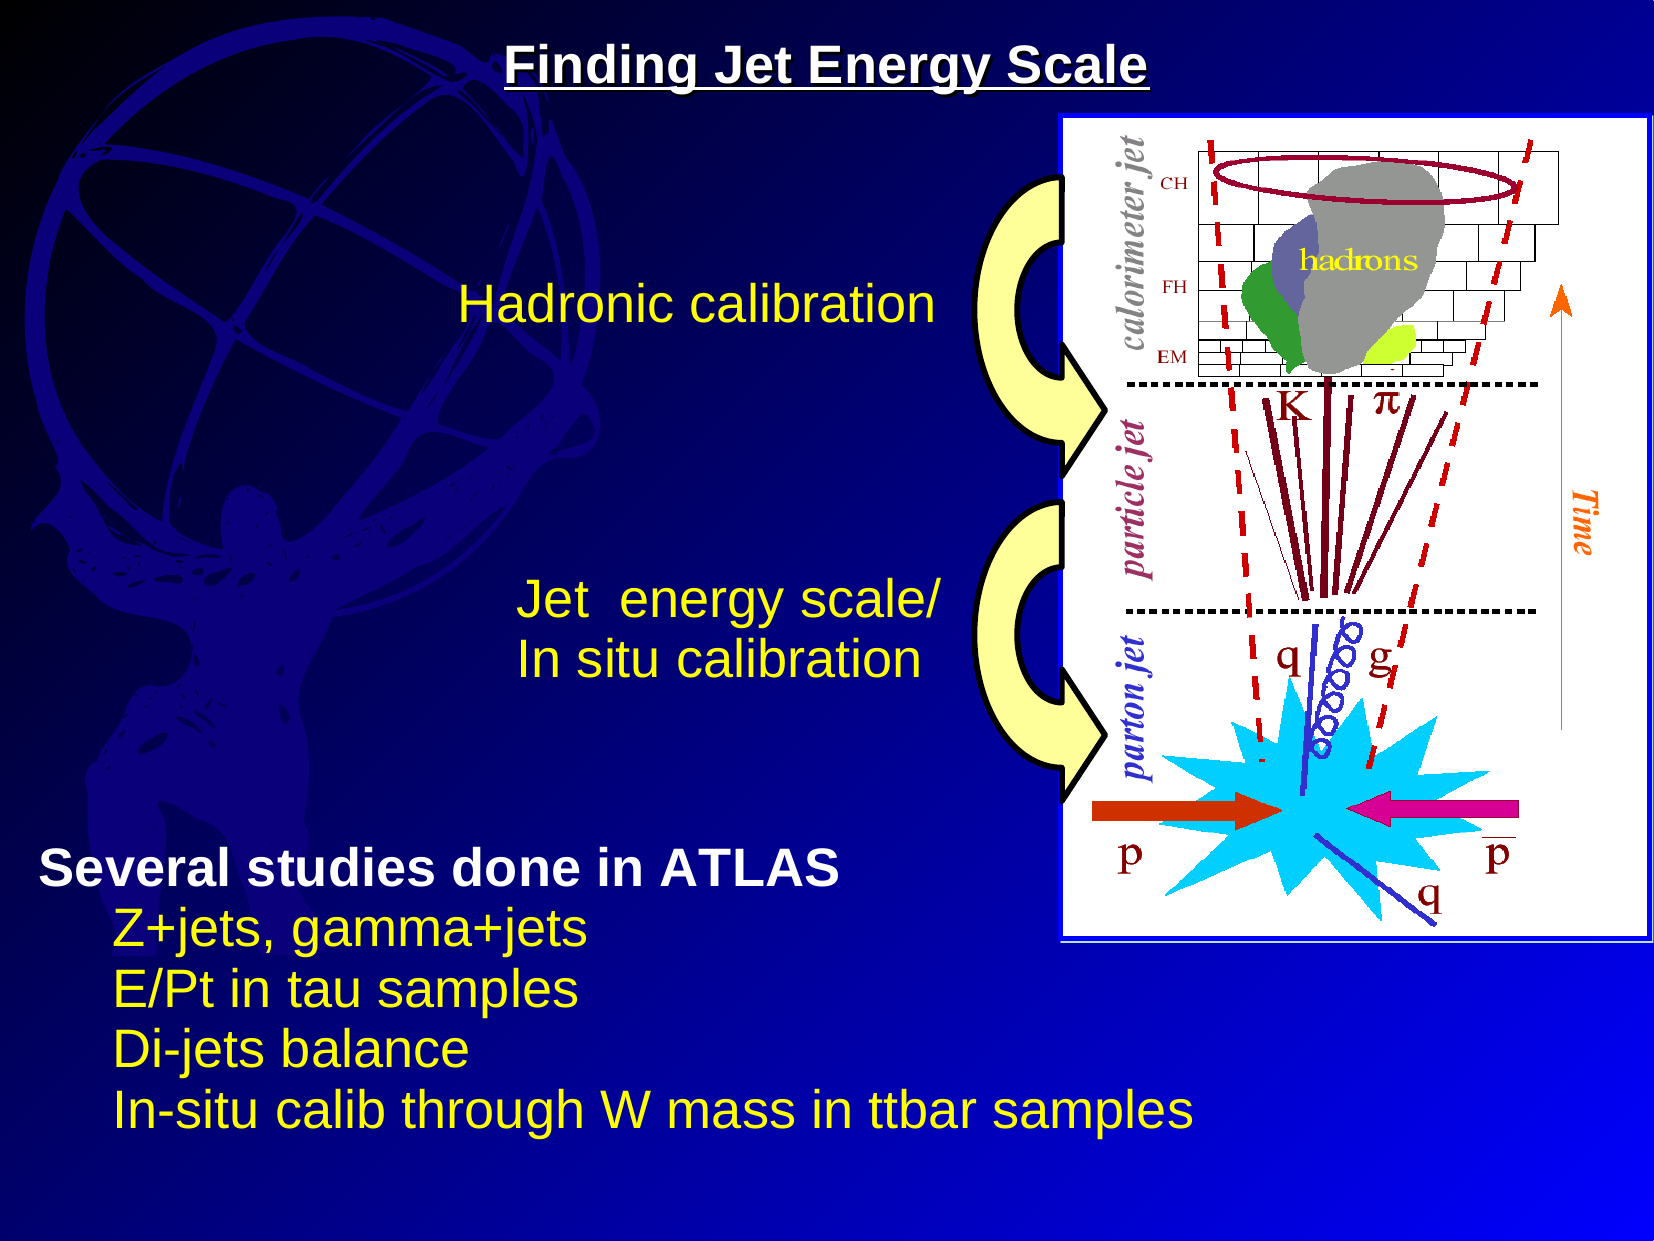

Finding Jet Energy Scale
Hadronic calibration
Jet energy scale/
In situ calibration
Several studies done in ATLAS
	Z+jets, gamma+jets
	E/Pt in tau samples
	Di-jets balance
	In-situ calib through W mass in ttbar samples